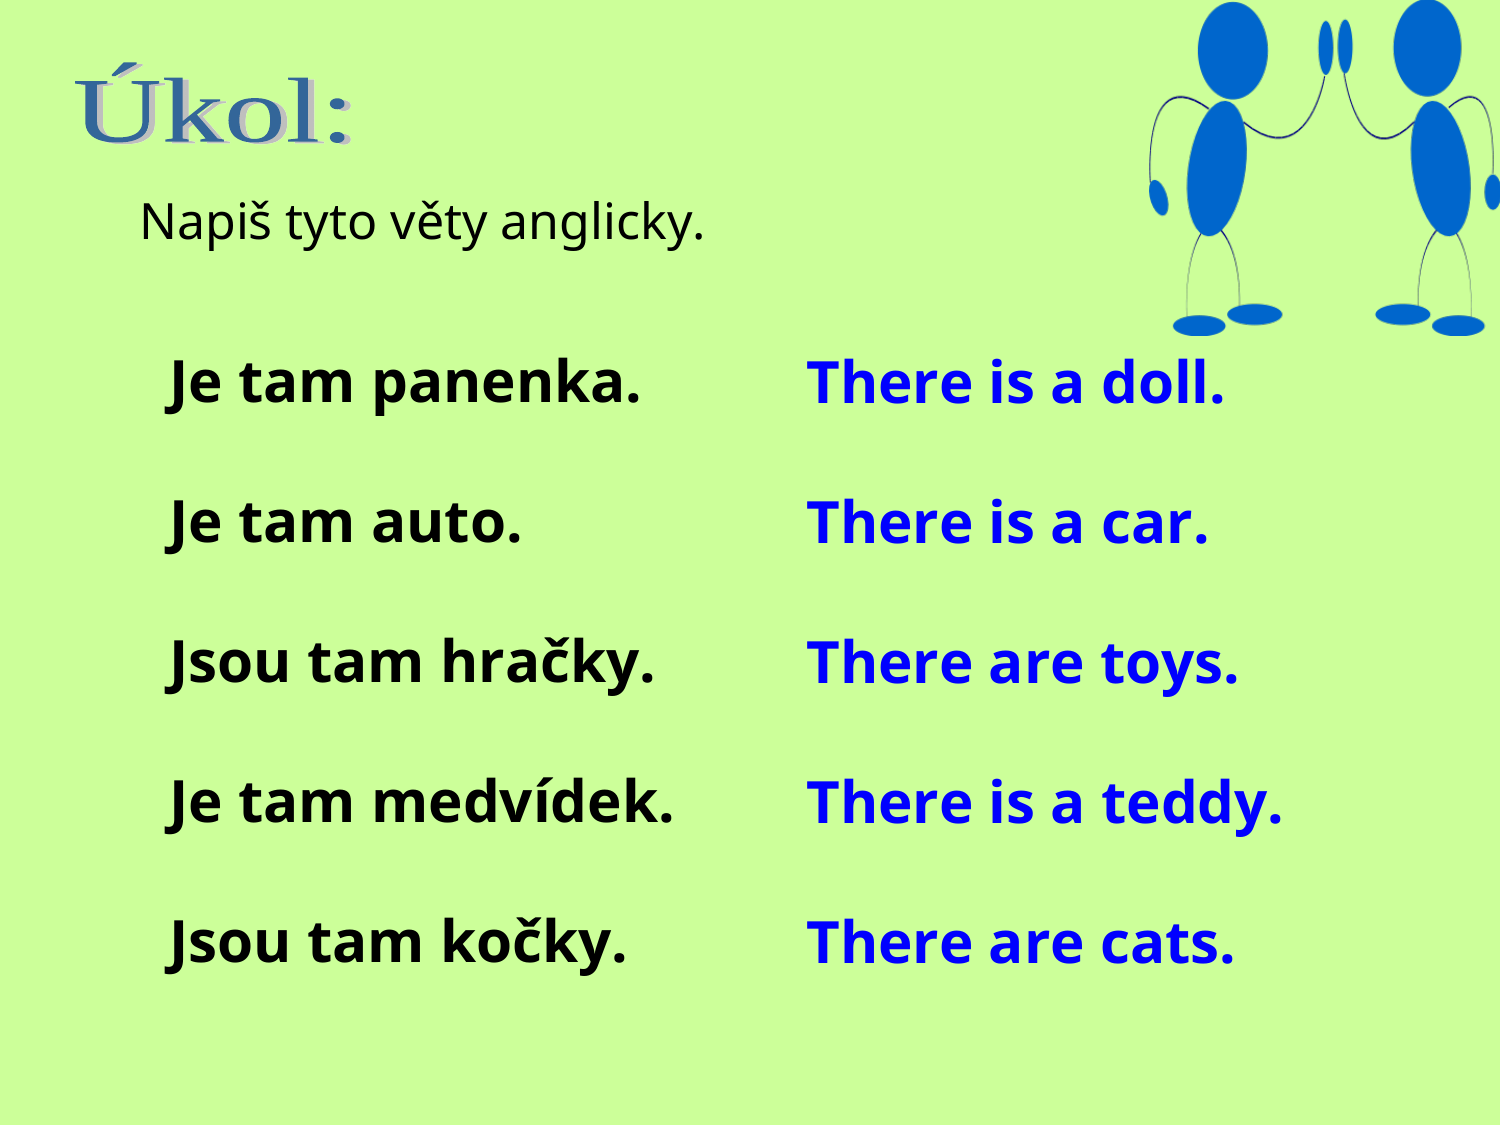

Úkol:
Napiš tyto věty anglicky.
Je tam panenka.
Je tam auto.
Jsou tam hračky.
Je tam medvídek.
Jsou tam kočky.
There is a doll.
There is a car.
There are toys.
There is a teddy.
There are cats.